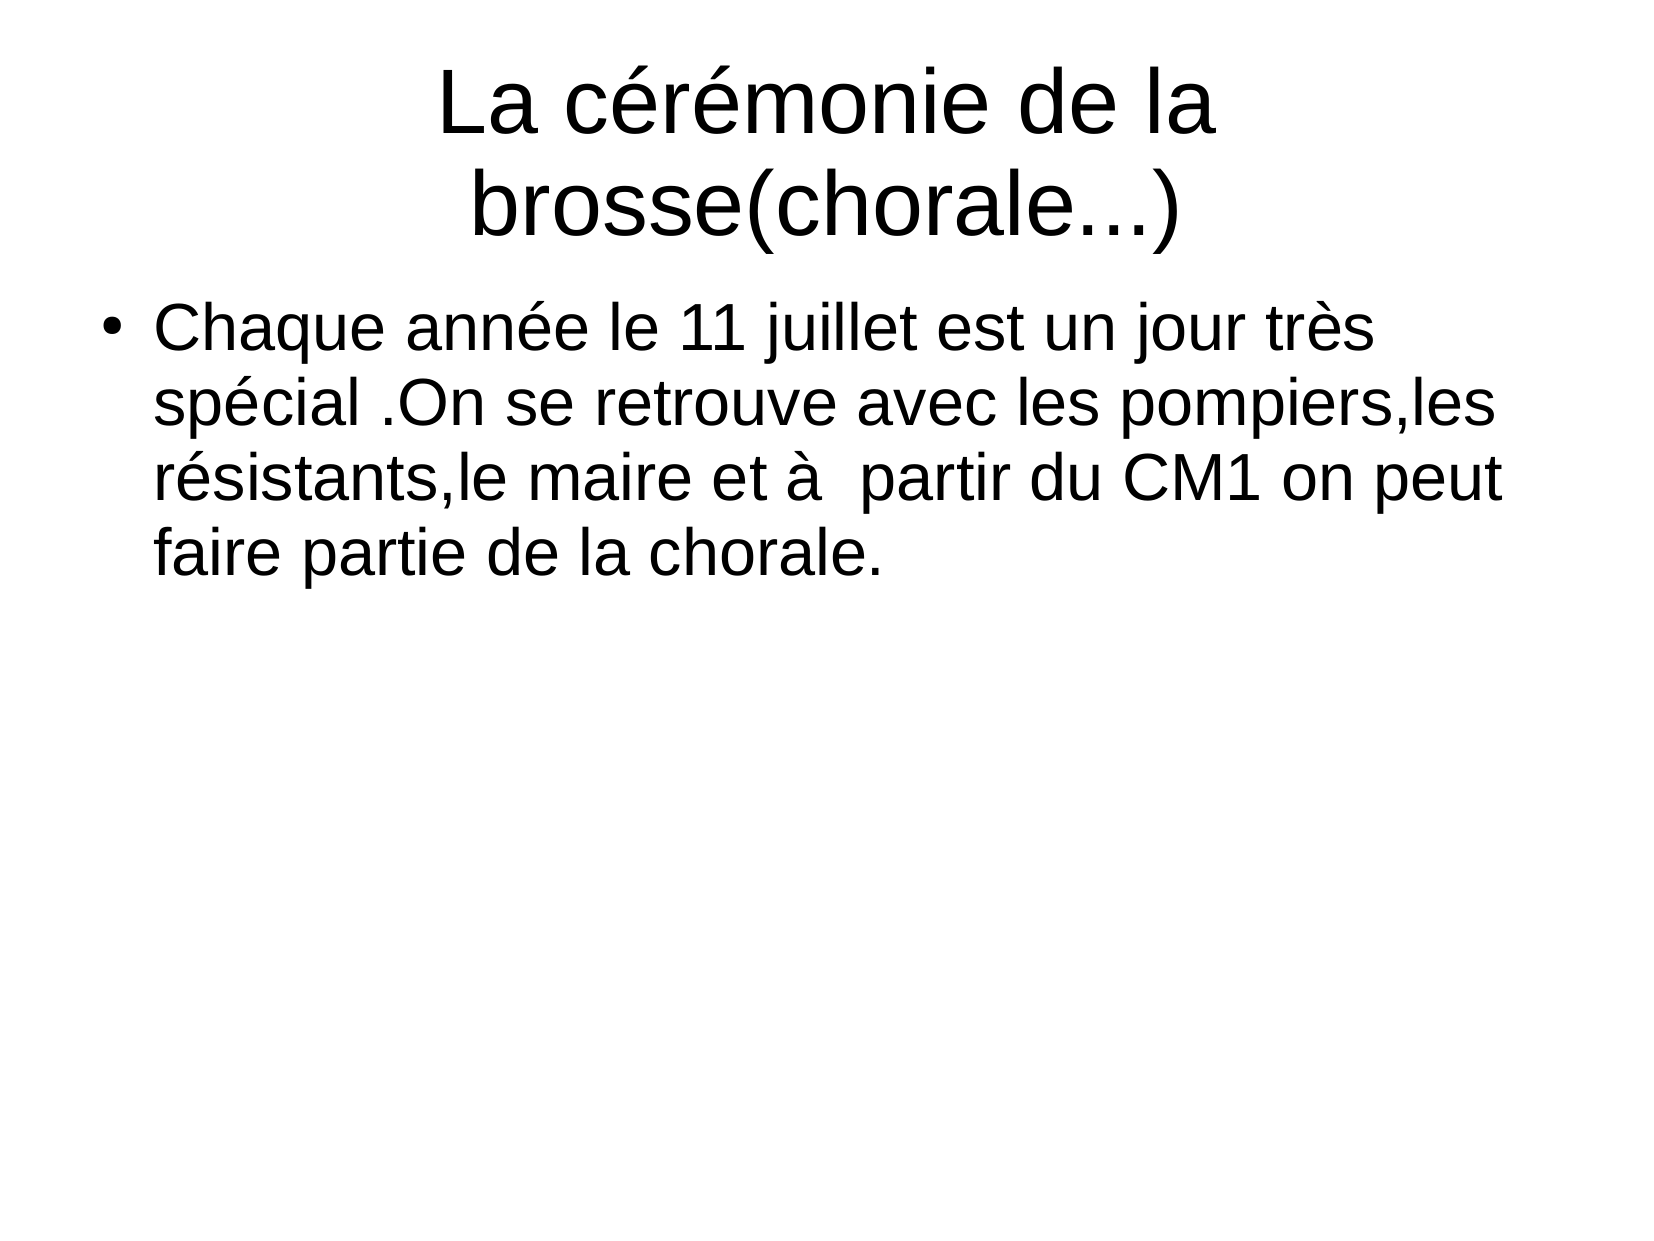

# La cérémonie de la brosse(chorale...)
Chaque année le 11 juillet est un jour très spécial .On se retrouve avec les pompiers,les résistants,le maire et à partir du CM1 on peut faire partie de la chorale.